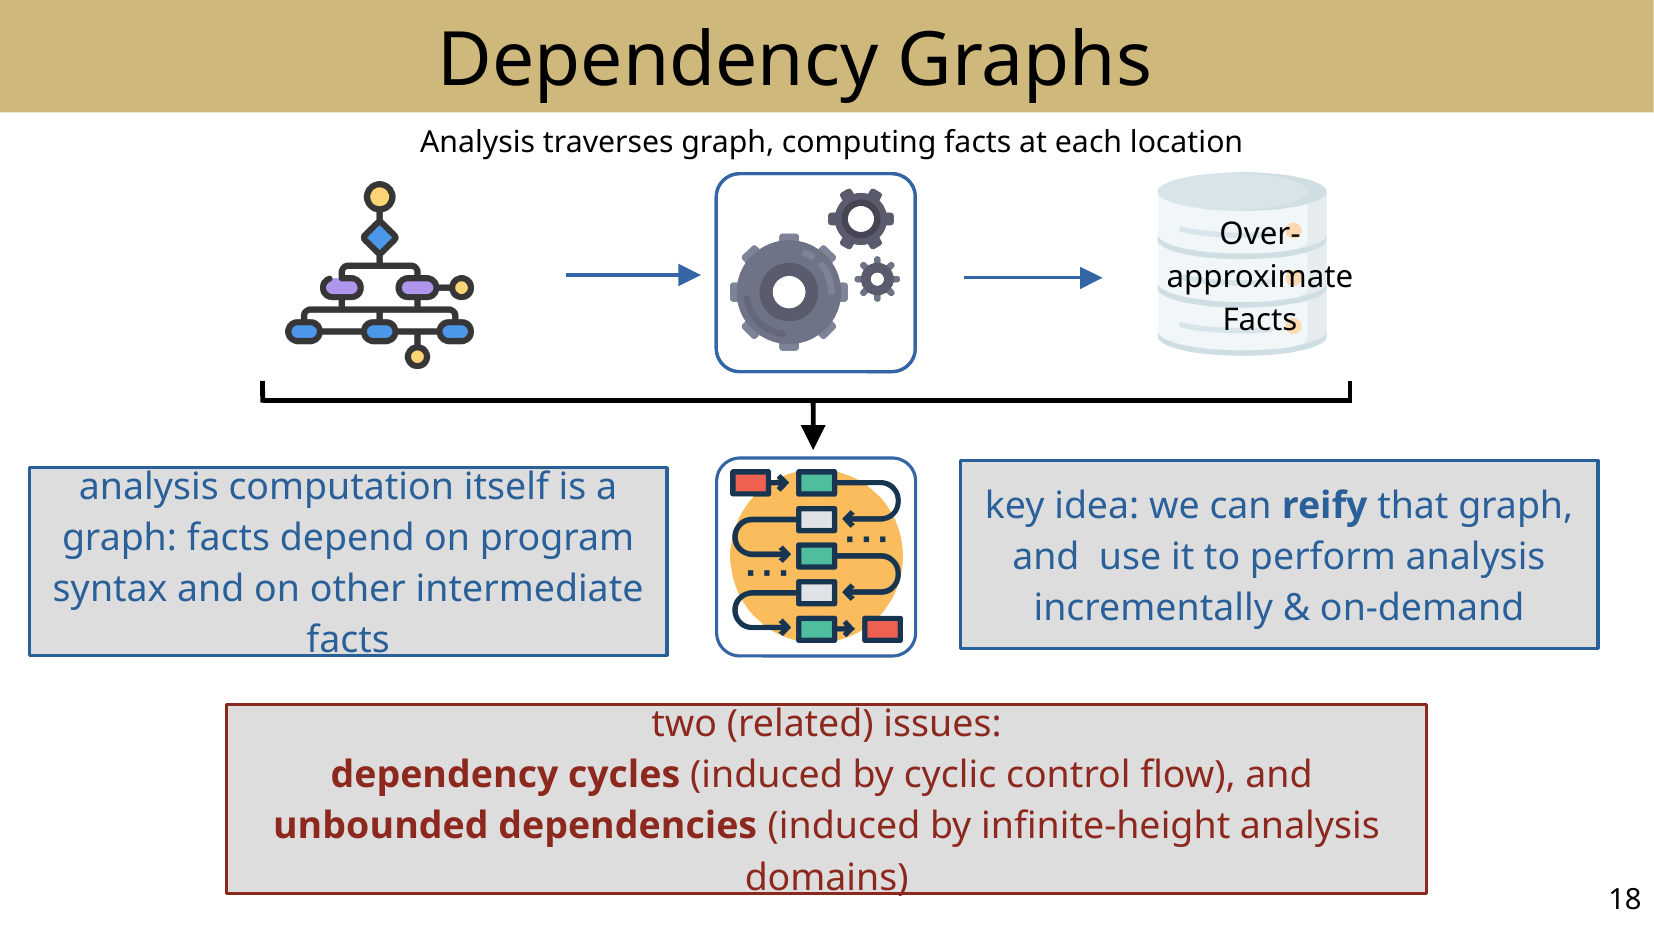

# Dependency Graphs
Analysis traverses graph, computing facts at each location
Over-
approximate
Facts
analysis computation itself is a graph: facts depend on program syntax and on other intermediate facts
key idea: we can reify that graph, and use it to perform analysis incrementally & on-demand
two (related) issues:
dependency cycles (induced by cyclic control flow), and
unbounded dependencies (induced by infinite-height analysis domains)